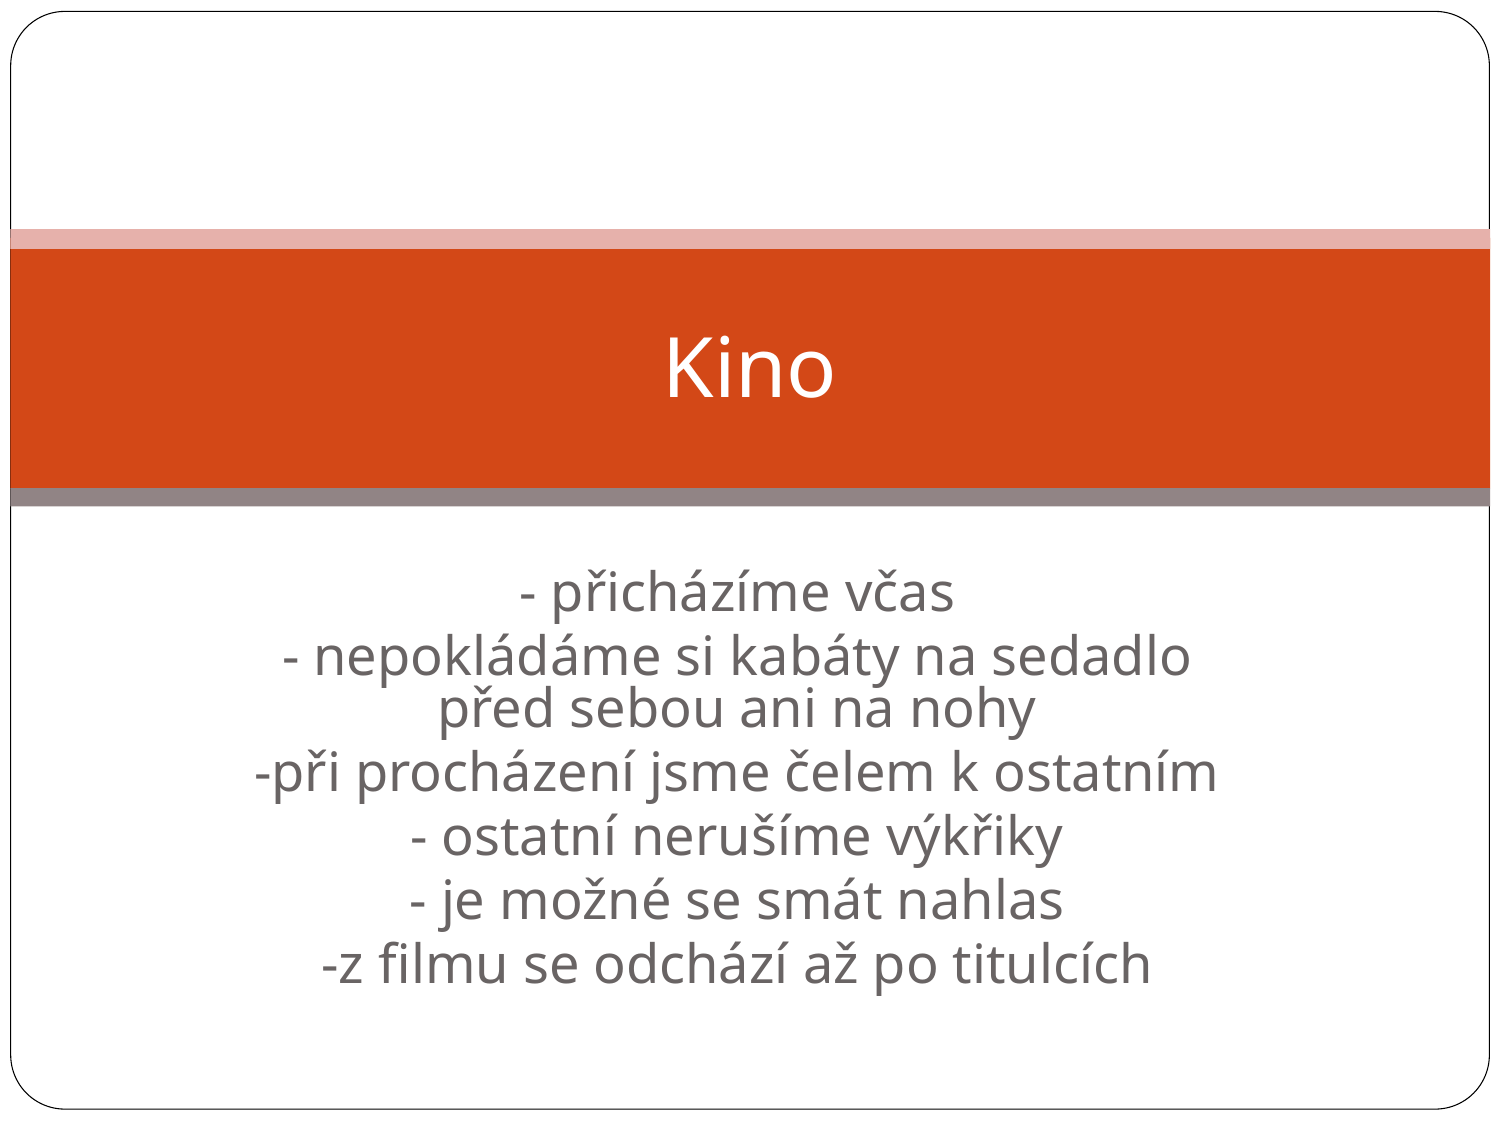

# Kino
- přicházíme včas
- nepokládáme si kabáty na sedadlo před sebou ani na nohy
-při procházení jsme čelem k ostatním
- ostatní nerušíme výkřiky
- je možné se smát nahlas
-z filmu se odchází až po titulcích